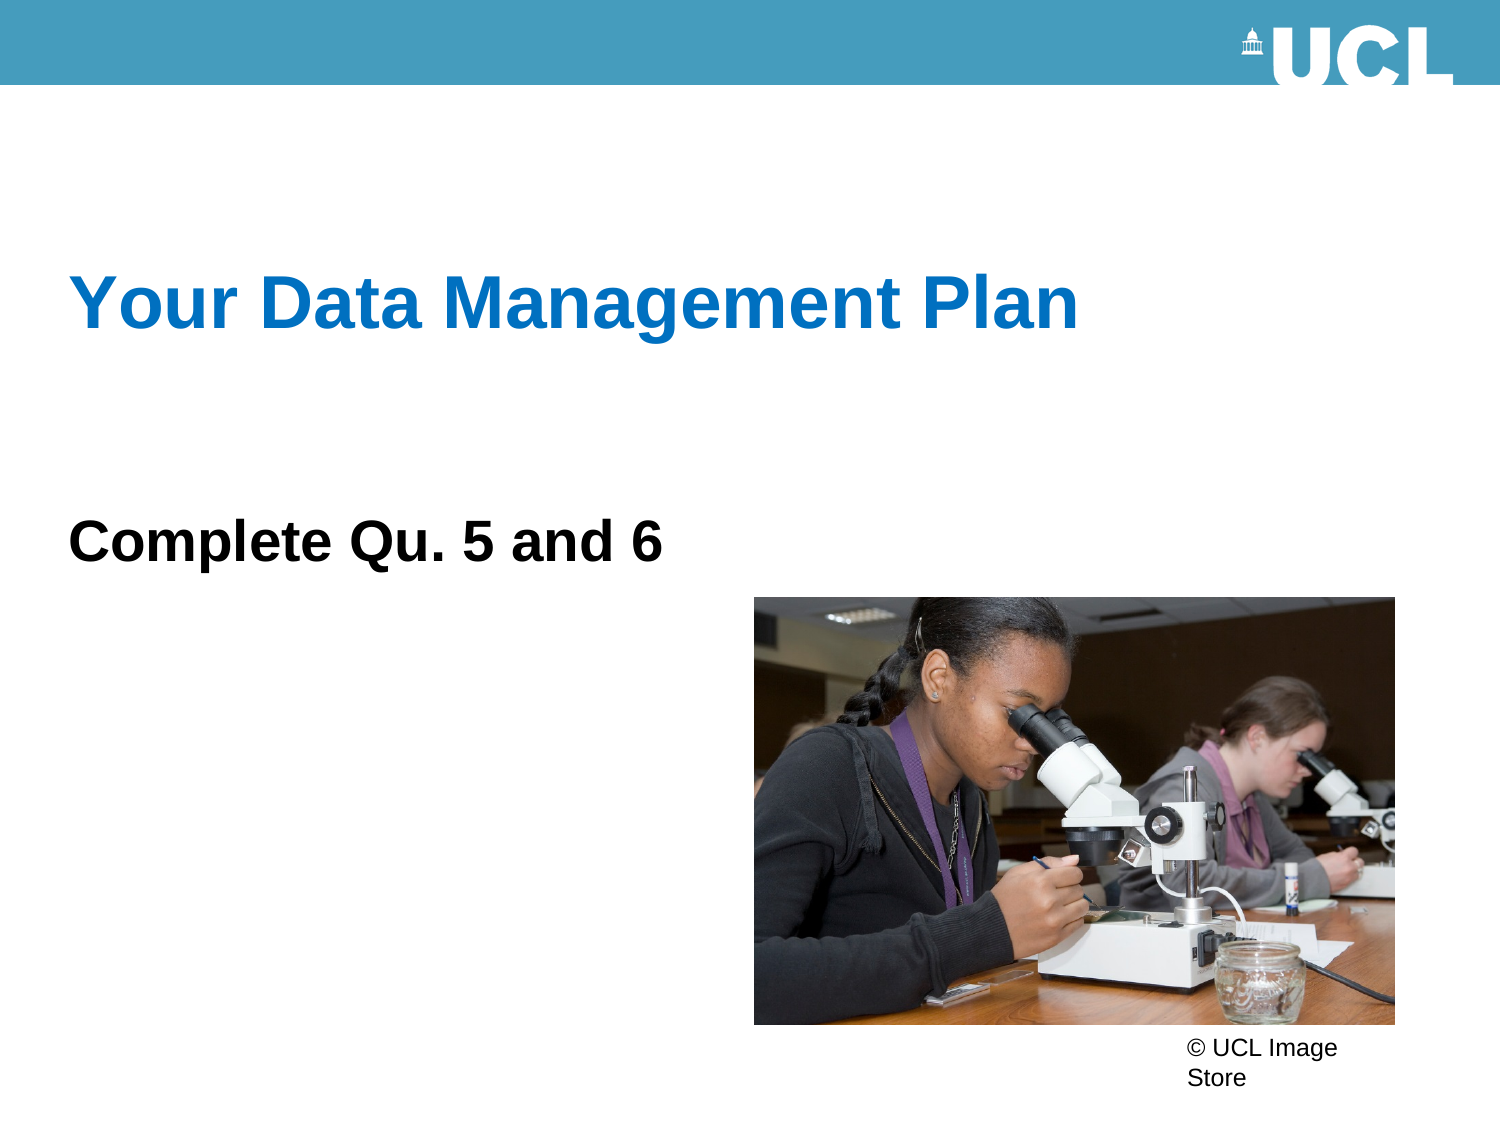

Your Data Management Plan
Complete Qu. 5 and 6
© UCL Image Store